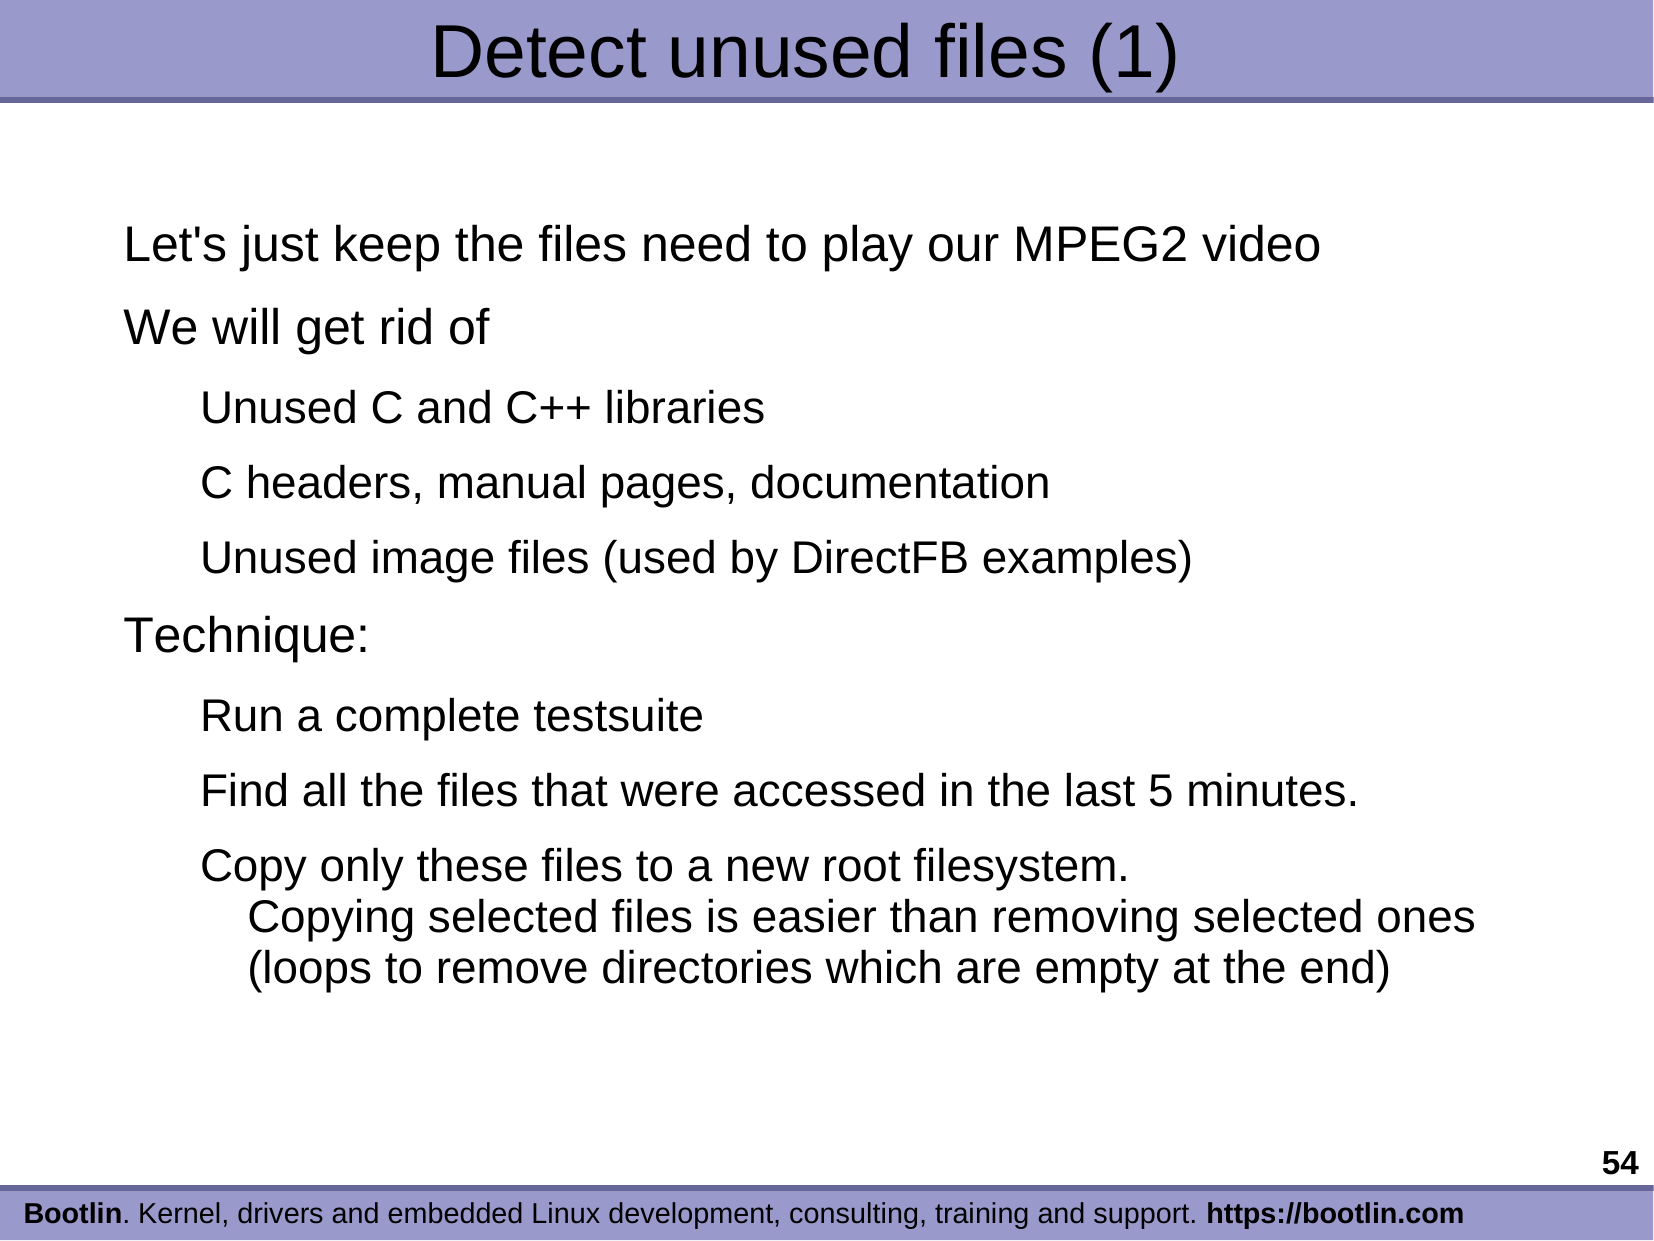

# Detect unused files (1)
Let's just keep the files need to play our MPEG2 video
We will get rid of
Unused C and C++ libraries
C headers, manual pages, documentation
Unused image files (used by DirectFB examples)
Technique:
Run a complete testsuite
Find all the files that were accessed in the last 5 minutes.
Copy only these files to a new root filesystem.
Copying selected files is easier than removing selected ones
(loops to remove directories which are empty at the end)